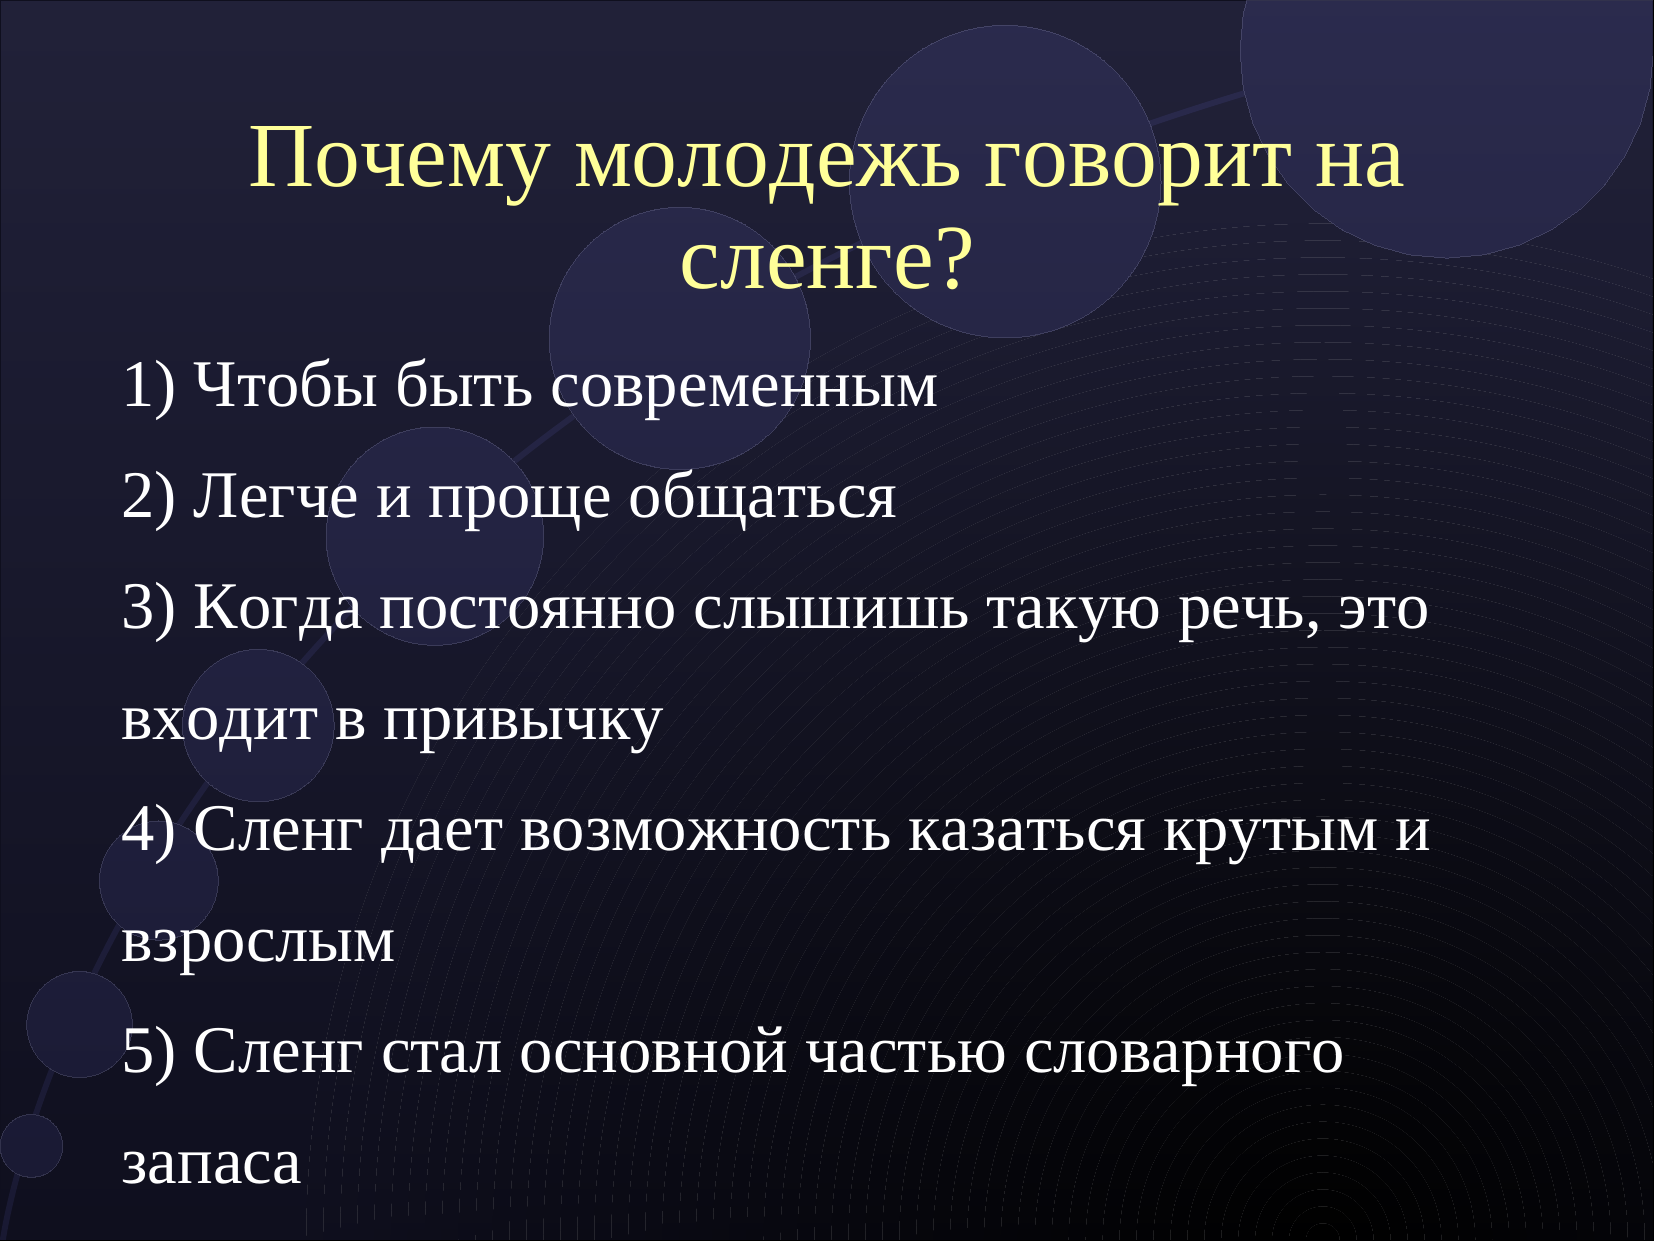

# Почему молодежь говорит на сленге?
1) Чтобы быть современным
2) Легче и проще общаться
3) Когда постоянно слышишь такую речь, это входит в привычку
4) Сленг дает возможность казаться крутым и взрослым
5) Сленг стал основной частью словарного запаса